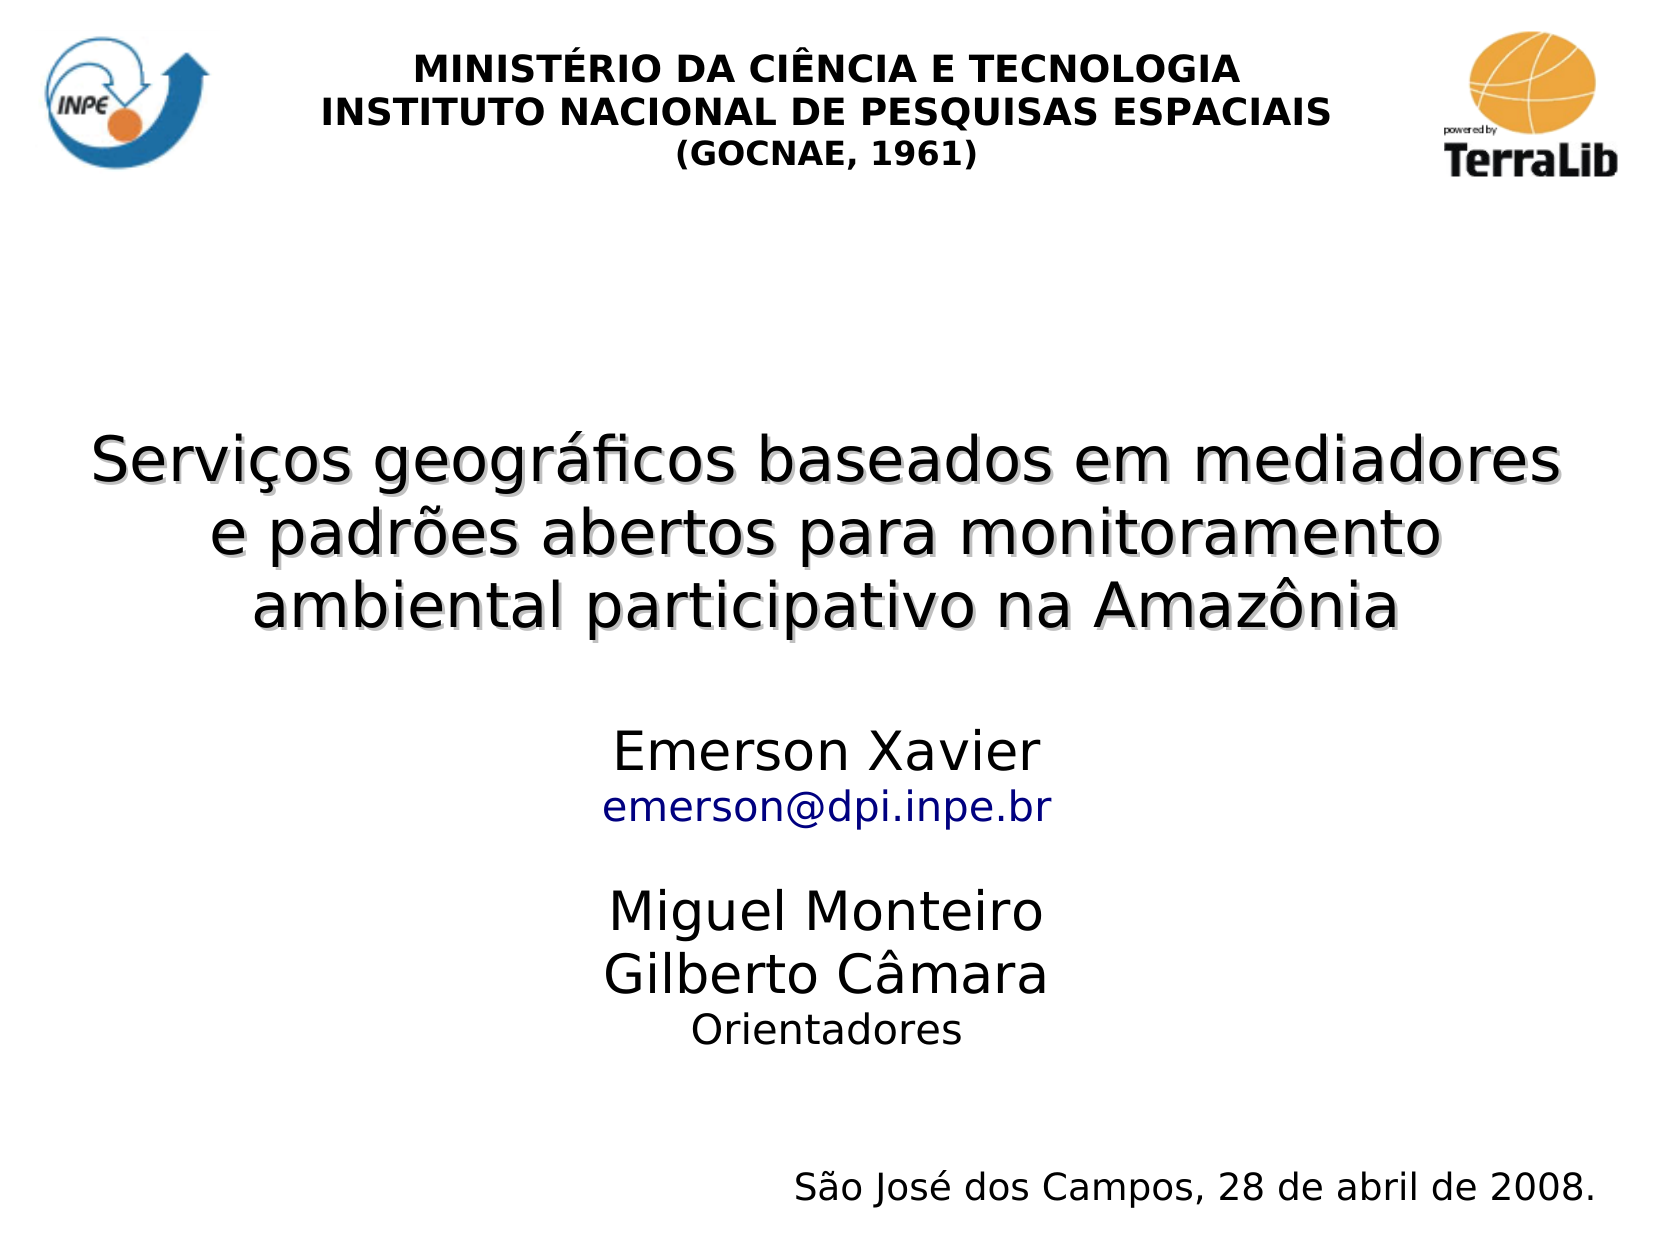

# MINISTÉRIO DA CIÊNCIA E TECNOLOGIA INSTITUTO NACIONAL DE PESQUISAS ESPACIAIS (GOCNAE, 1961)
Serviços geográficos baseados em mediadores e padrões abertos para monitoramento ambiental participativo na Amazônia
Emerson Xavier
emerson@dpi.inpe.br
Miguel Monteiro
Gilberto Câmara
Orientadores
São José dos Campos, 28 de abril de 2008.